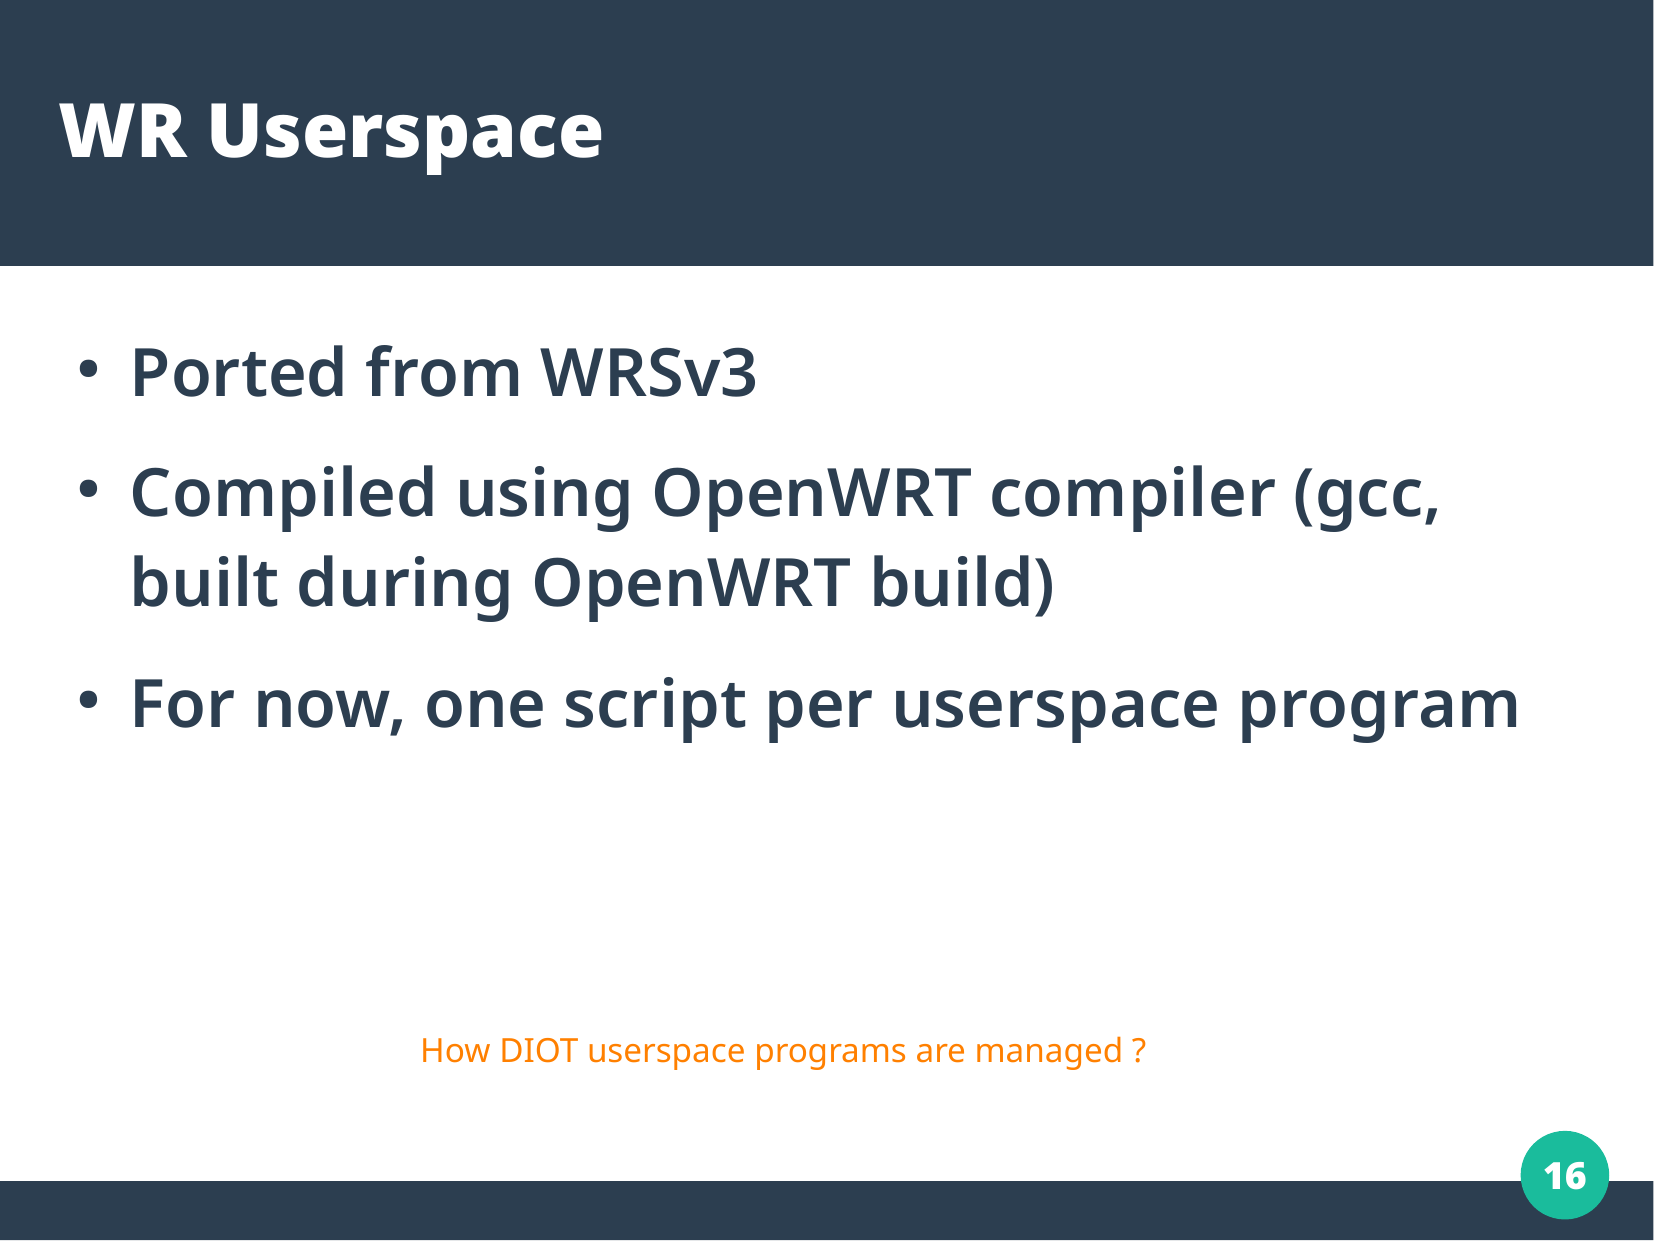

# WR Userspace
Ported from WRSv3
Compiled using OpenWRT compiler (gcc, built during OpenWRT build)
For now, one script per userspace program
How DIOT userspace programs are managed ?
16